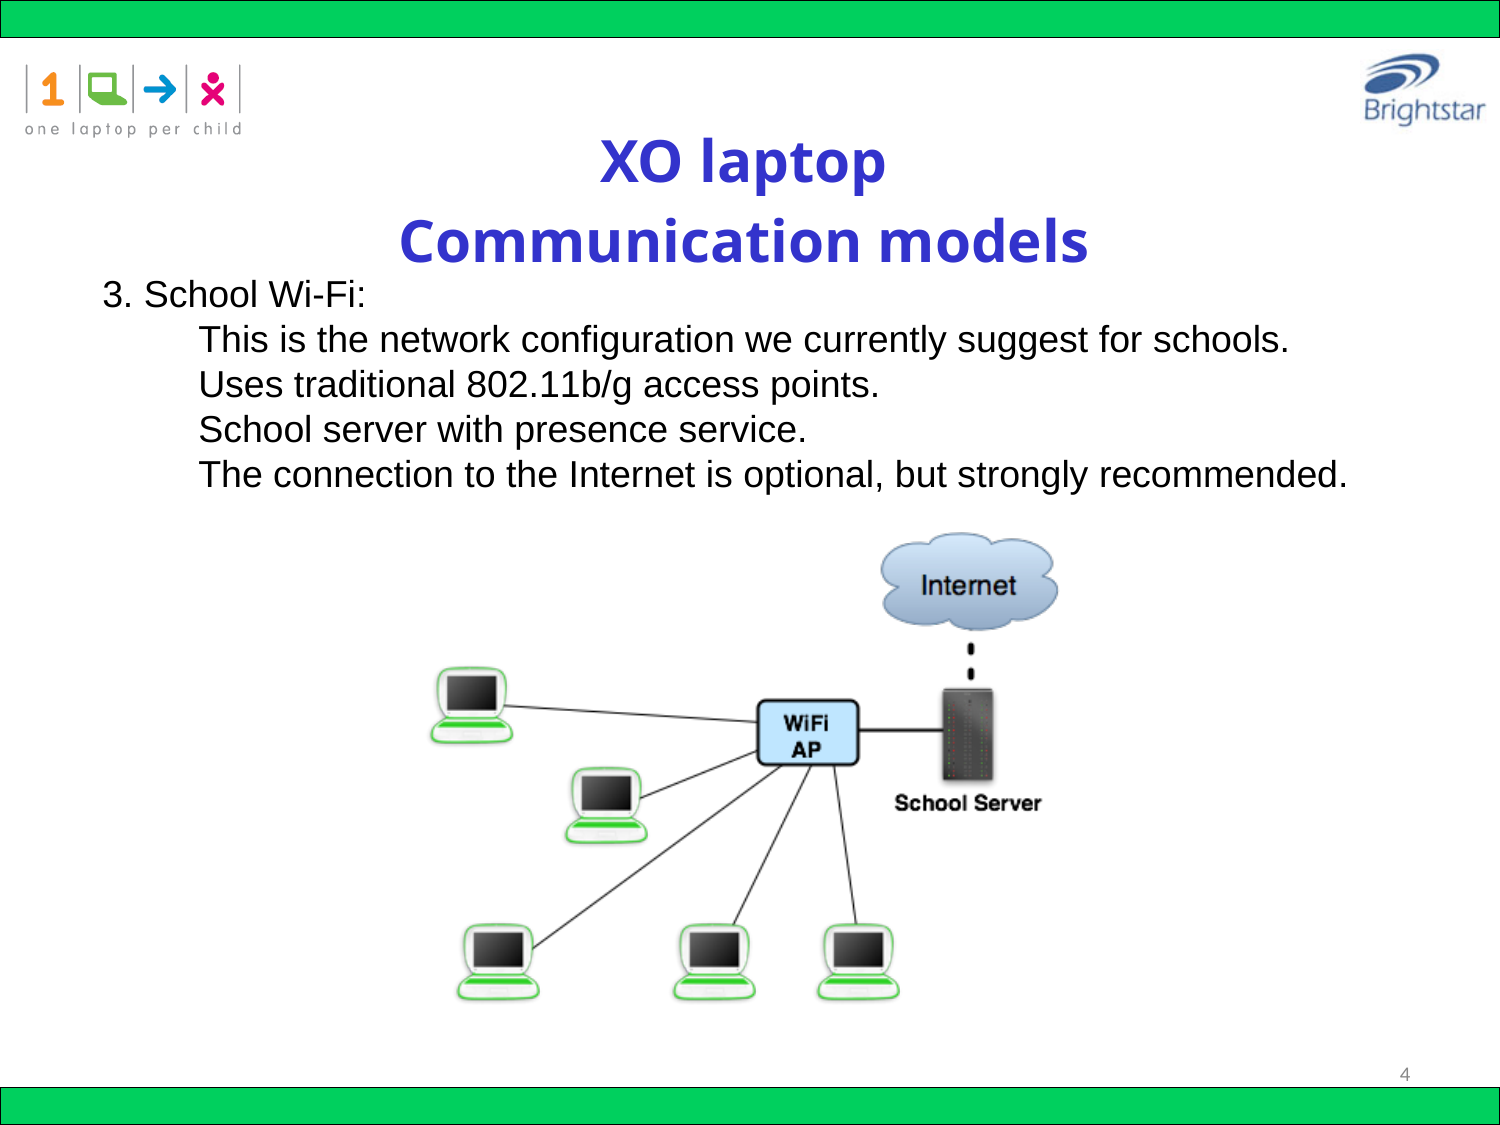

# XO laptop Communication models
3. School Wi-Fi:
 This is the network configuration we currently suggest for schools.
 Uses traditional 802.11b/g access points.
 School server with presence service.
 The connection to the Internet is optional, but strongly recommended.